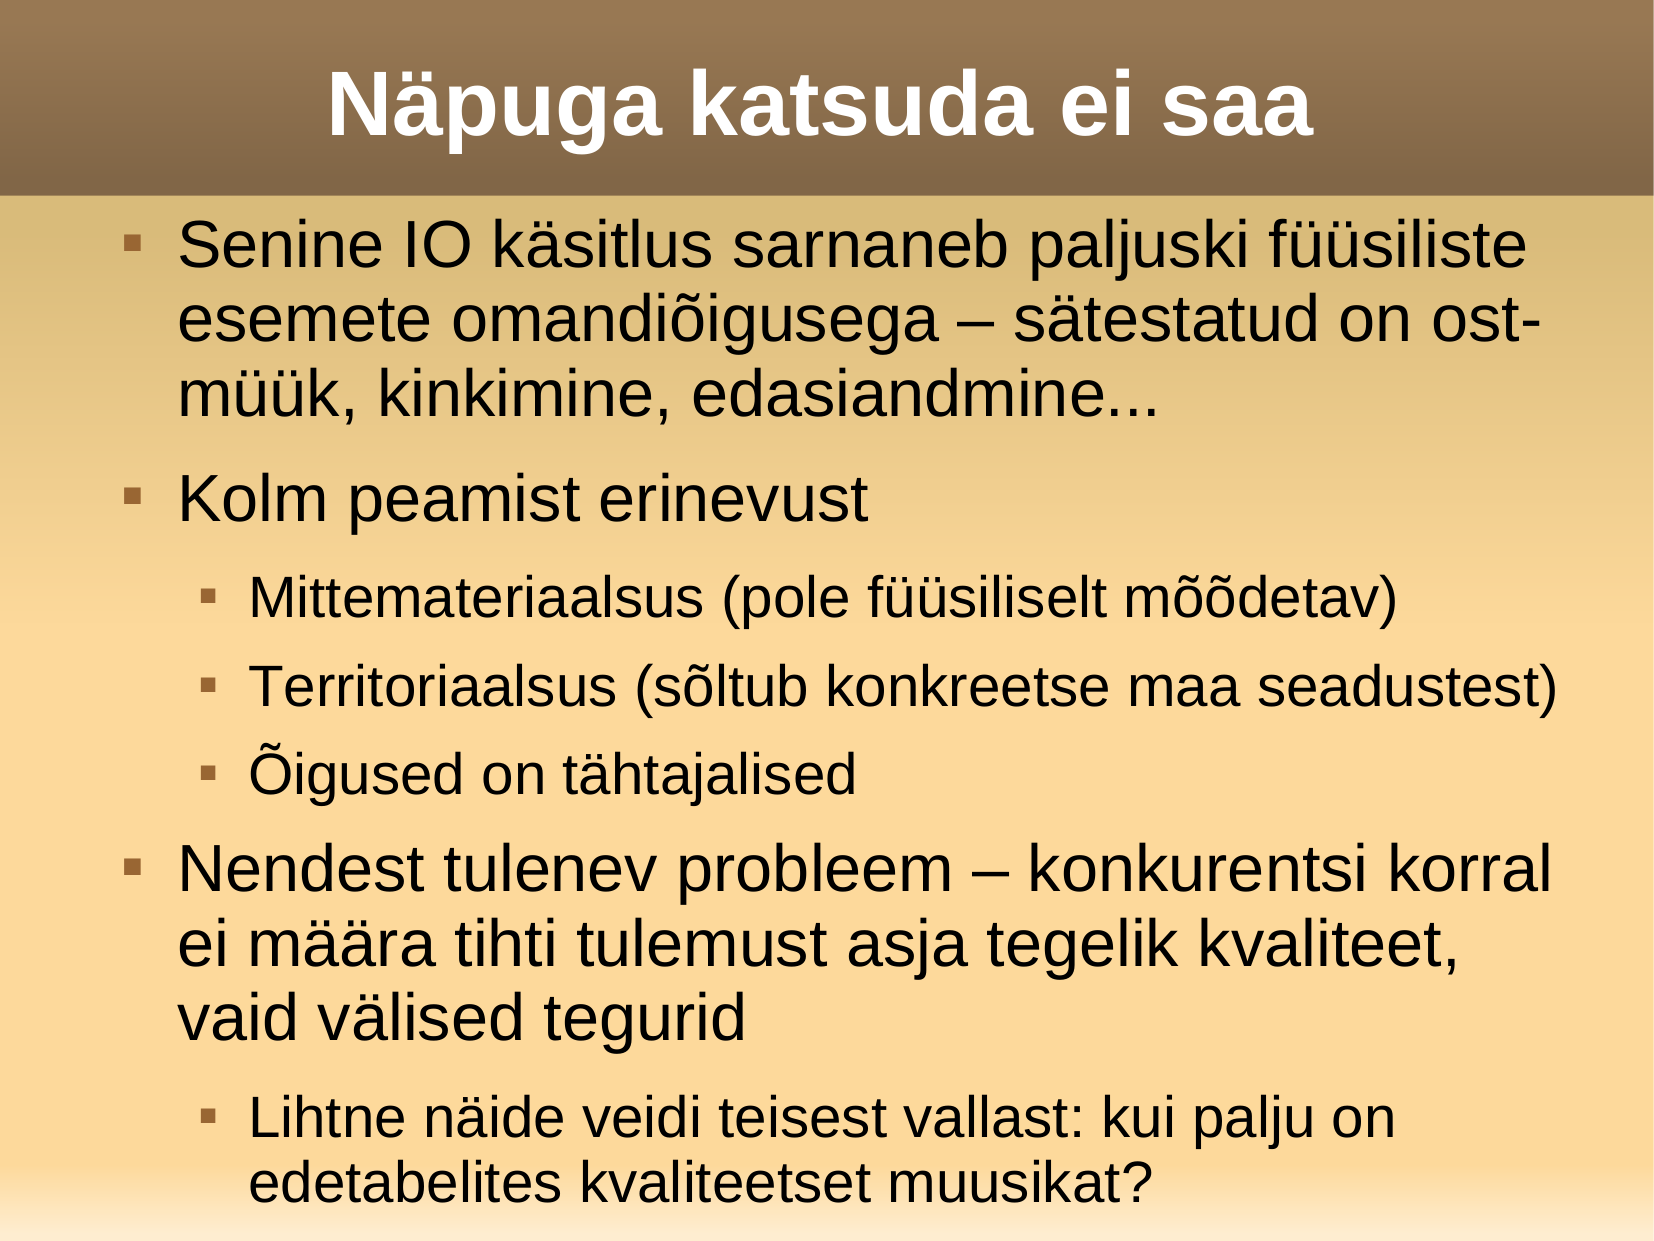

# Näpuga katsuda ei saa
Senine IO käsitlus sarnaneb paljuski füüsiliste esemete omandiõigusega – sätestatud on ost-müük, kinkimine, edasiandmine...
Kolm peamist erinevust
Mittemateriaalsus (pole füüsiliselt mõõdetav)
Territoriaalsus (sõltub konkreetse maa seadustest)
Õigused on tähtajalised
Nendest tulenev probleem – konkurentsi korral ei määra tihti tulemust asja tegelik kvaliteet, vaid välised tegurid
Lihtne näide veidi teisest vallast: kui palju on edetabelites kvaliteetset muusikat?